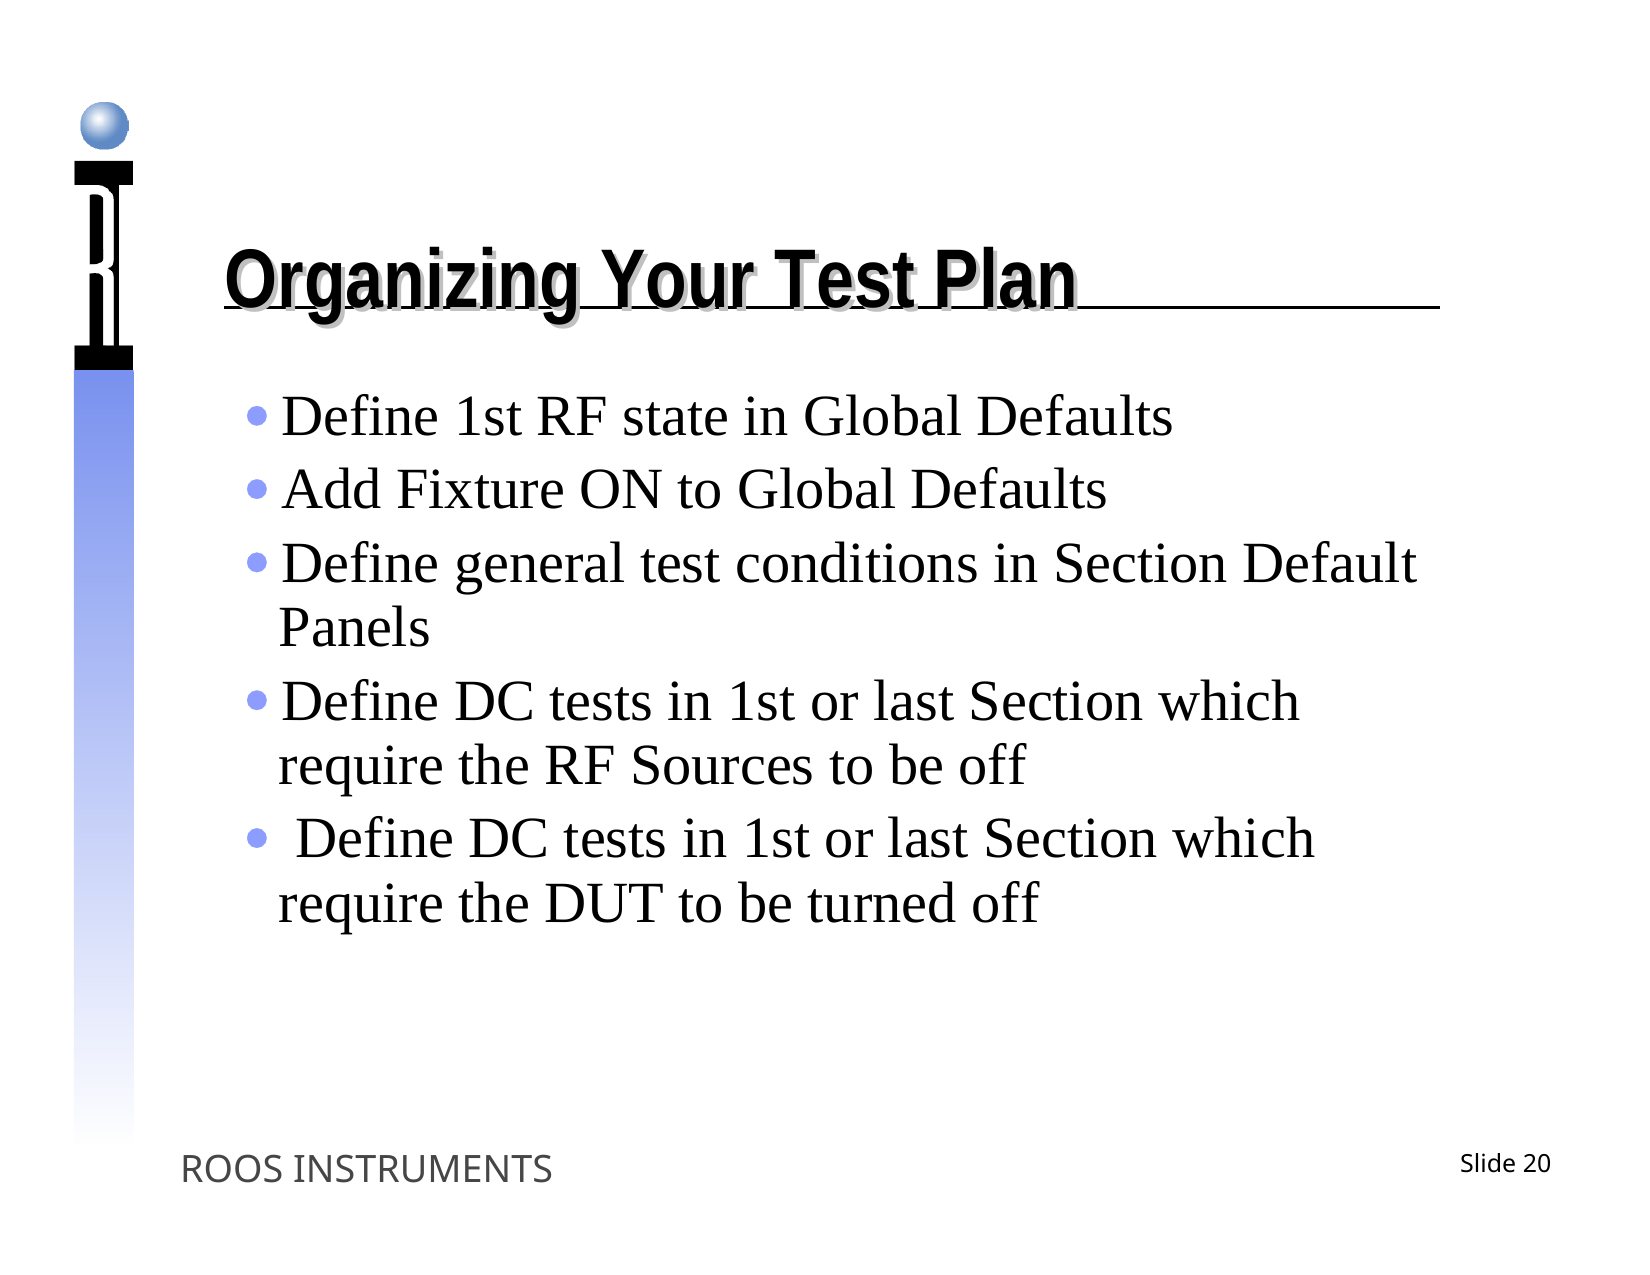

Organizing Your Test Plan
Define 1st RF state in Global Defaults
Add Fixture ON to Global Defaults
Define general test conditions in Section Default Panels
Define DC tests in 1st or last Section which require the RF Sources to be off
 Define DC tests in 1st or last Section which require the DUT to be turned off
20